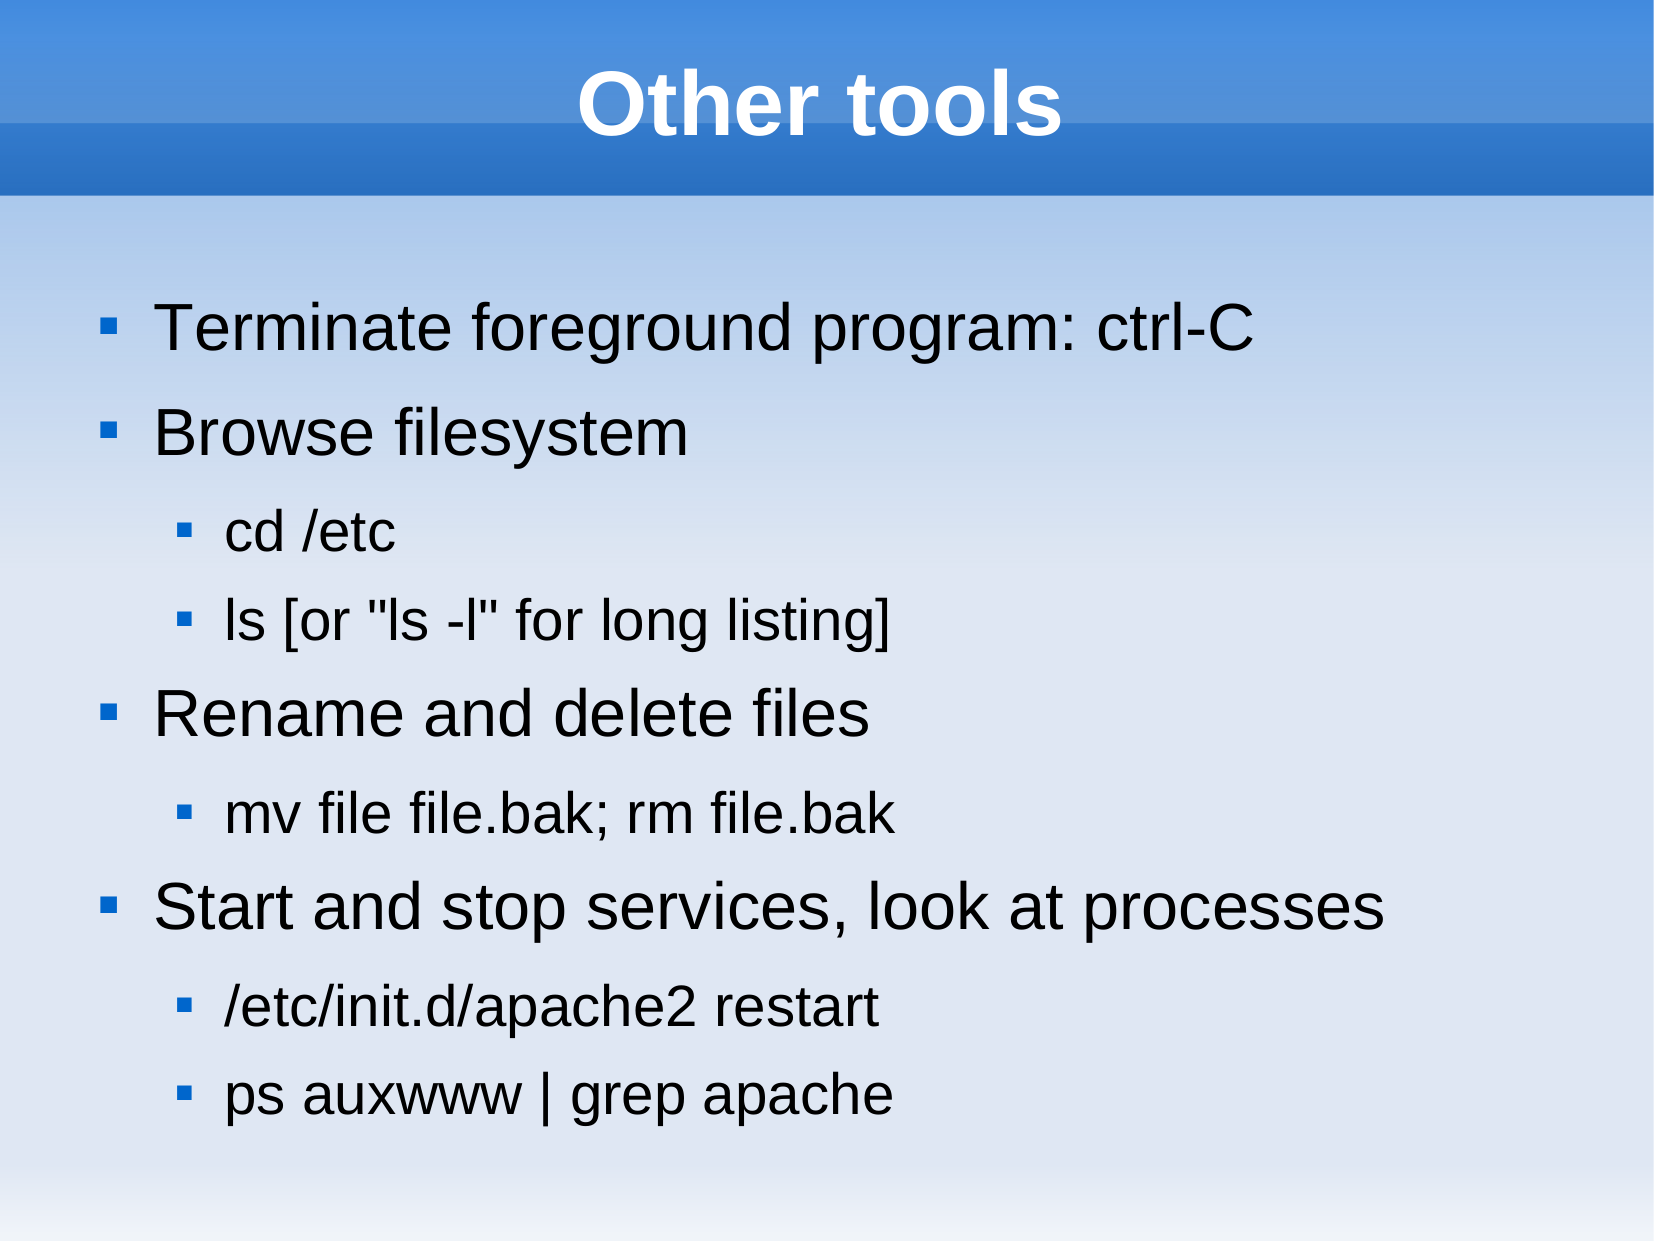

# Other tools
Terminate foreground program: ctrl-C
Browse filesystem
cd /etc
ls [or "ls -l" for long listing]
Rename and delete files
mv file file.bak; rm file.bak
Start and stop services, look at processes
/etc/init.d/apache2 restart
ps auxwww | grep apache